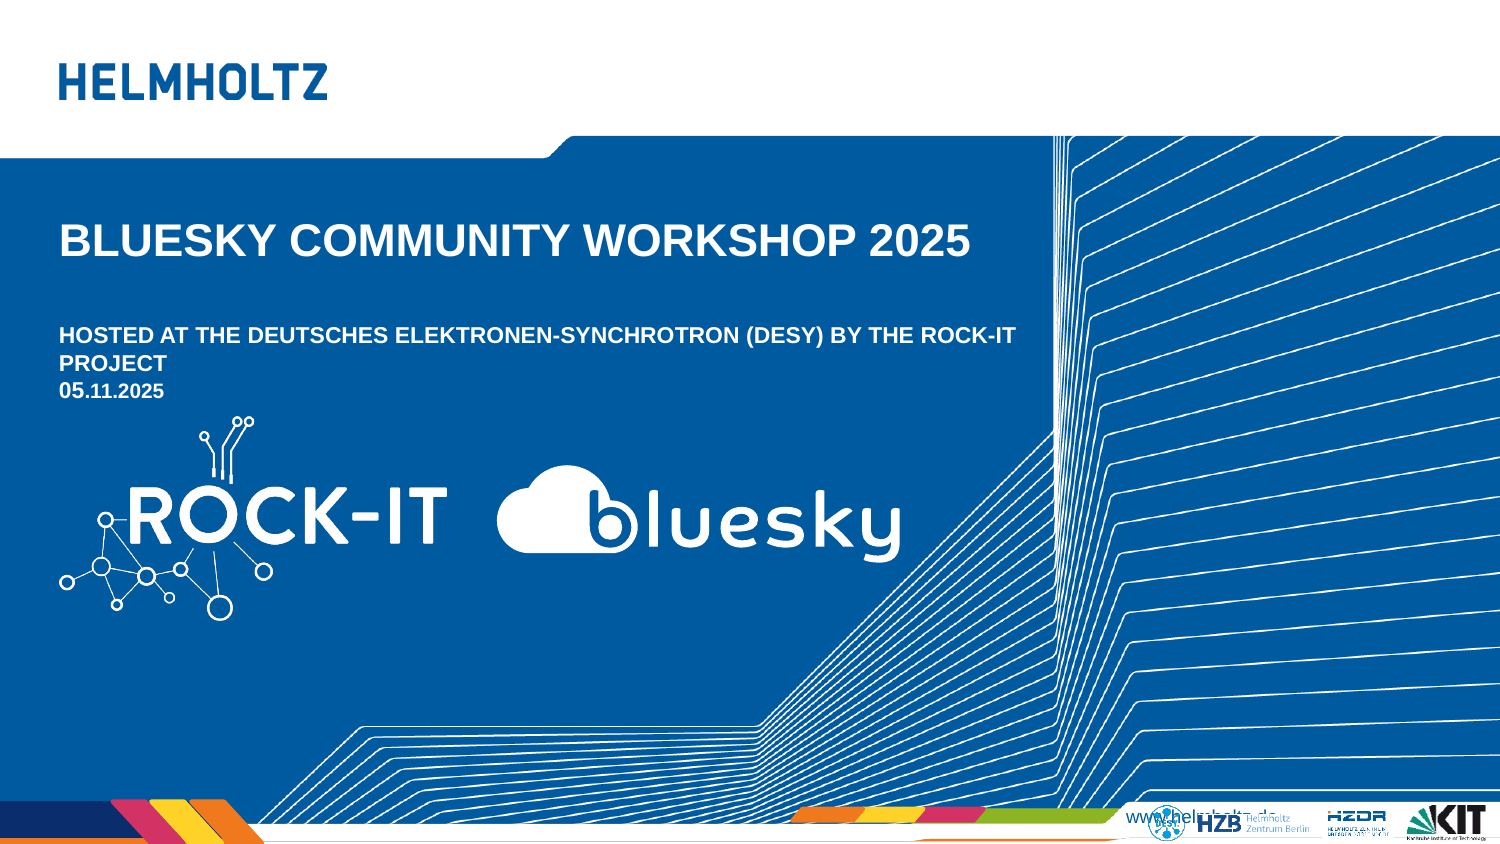

# Bluesky Community Workshop 2025 Hosted AT the Deutsches Elektronen-Synchrotron (DESY) By the ROCK-it project 05.11.2025